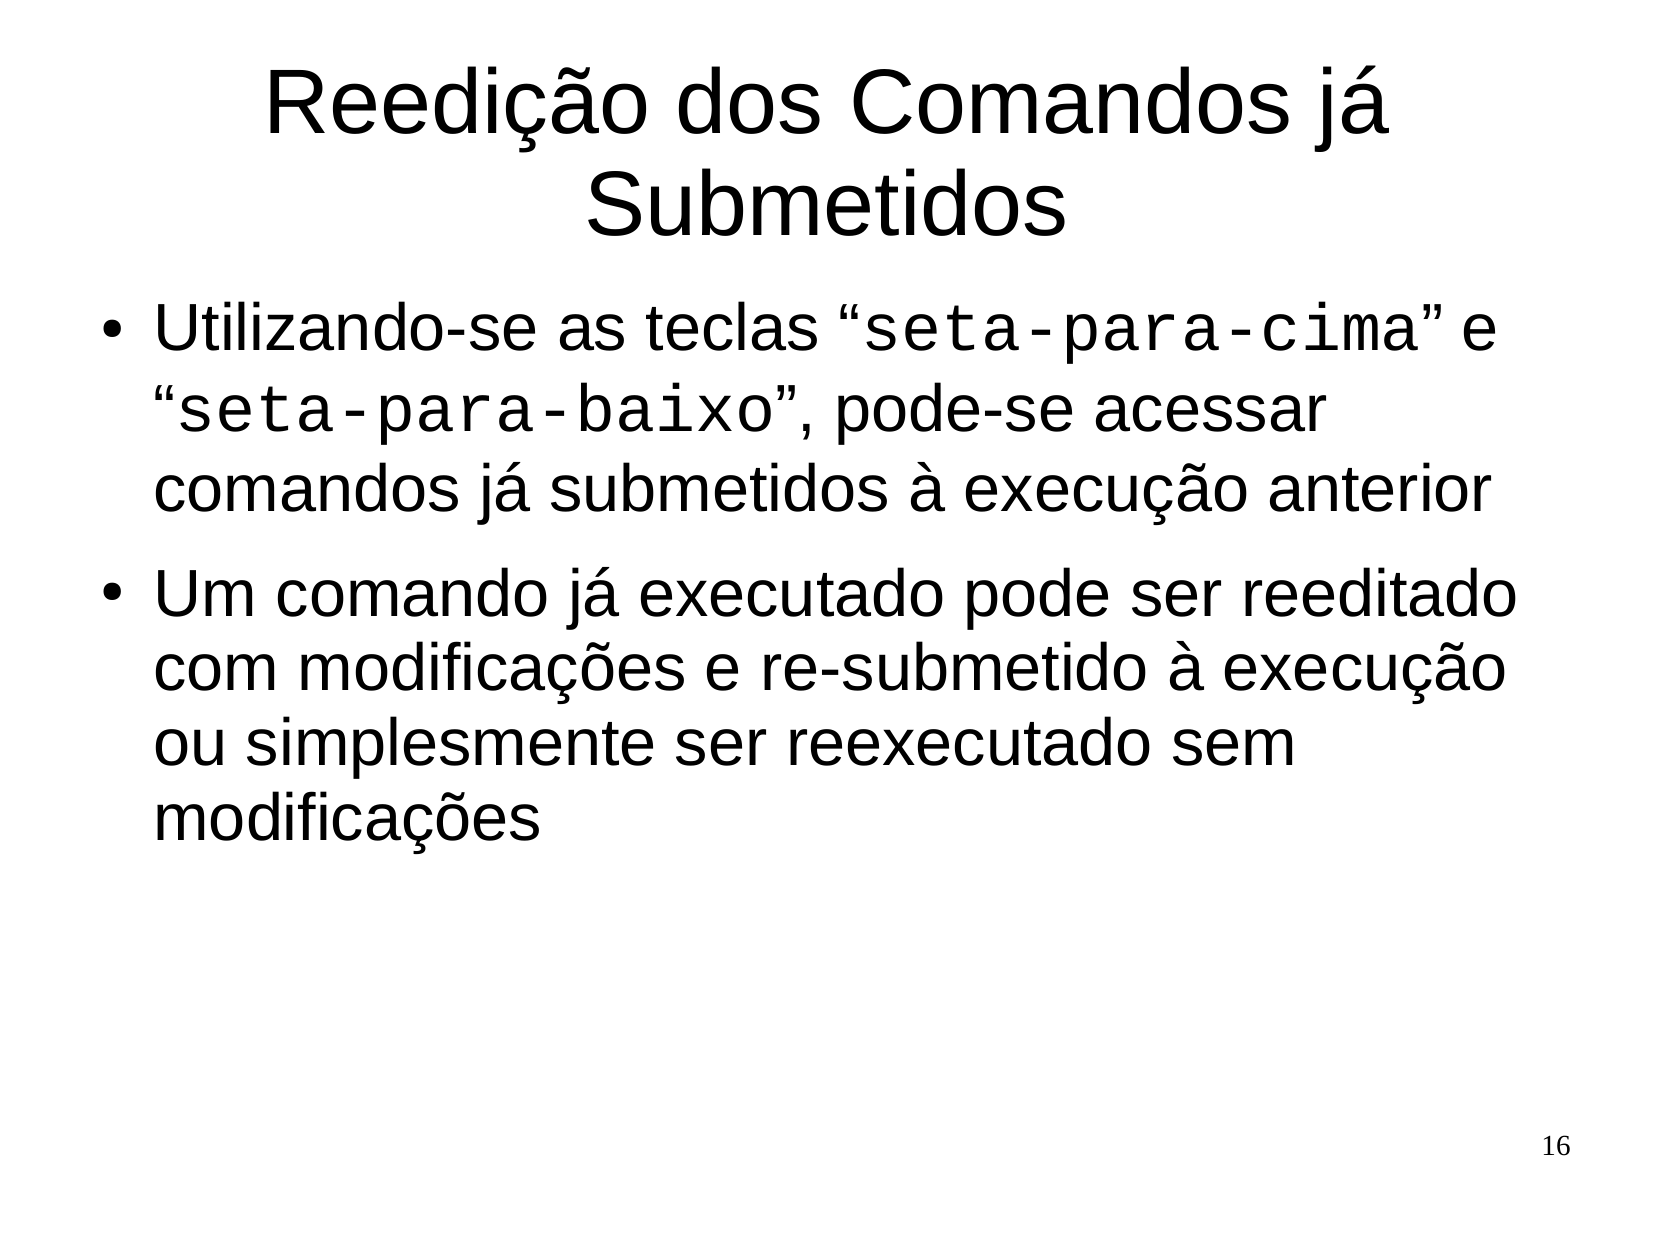

# Reedição dos Comandos já Submetidos
Utilizando-se as teclas “seta-para-cima” e “seta-para-baixo”, pode-se acessar comandos já submetidos à execução anterior
Um comando já executado pode ser reeditado com modificações e re-submetido à execução ou simplesmente ser reexecutado sem modificações
16